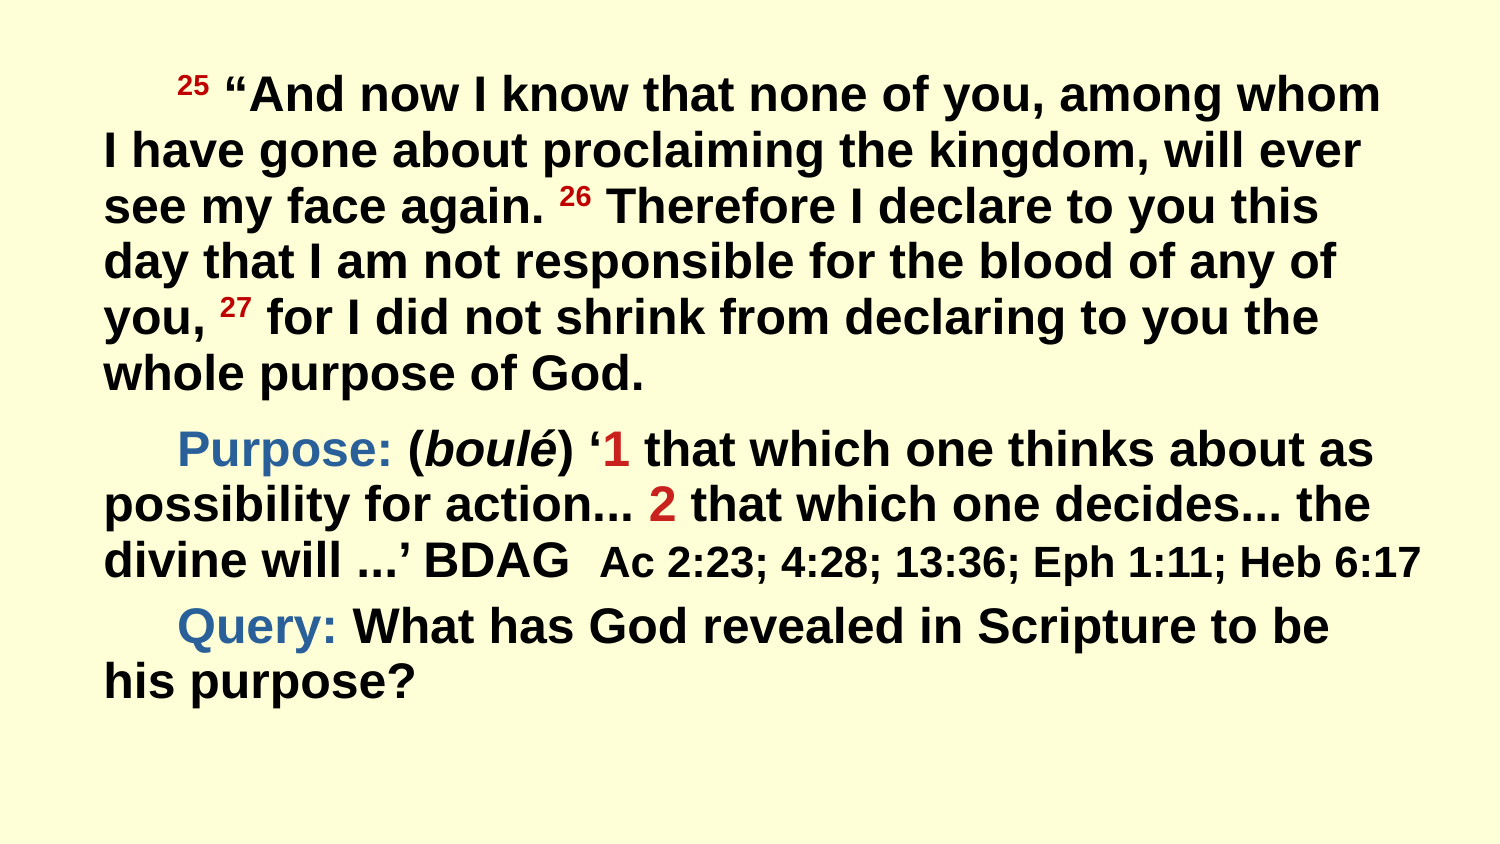

25 “And now I know that none of you, among whom
I have gone about proclaiming the kingdom, will ever see my face again. 26 Therefore I declare to you this day that I am not responsible for the blood of any of you, 27 for I did not shrink from declaring to you the whole purpose of God.
	Purpose: (boulé) ‘1 that which one thinks about as possibility for action... 2 that which one decides... the divine will ...’ BDAG Ac 2:23; 4:28; 13:36; Eph 1:11; Heb 6:17
	Query: What has God revealed in Scripture to be his purpose?